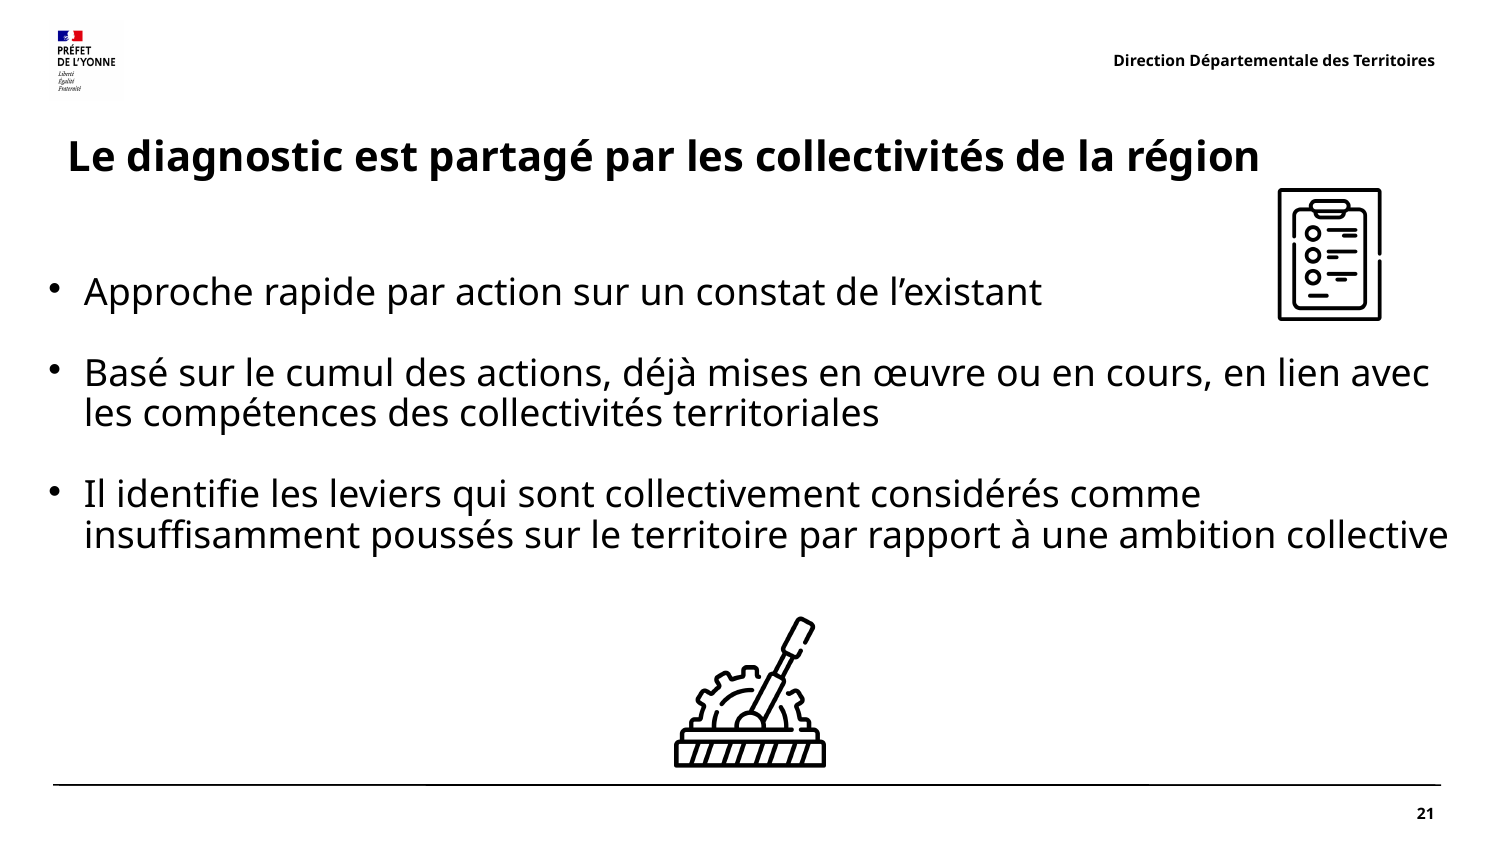

Direction Départementale des Territoires
Le diagnostic est partagé par les collectivités de la région
Approche rapide par action sur un constat de l’existant
Basé sur le cumul des actions, déjà mises en œuvre ou en cours, en lien avec les compétences des collectivités territoriales
Il identifie les leviers qui sont collectivement considérés comme insuffisamment poussés sur le territoire par rapport à une ambition collective
21